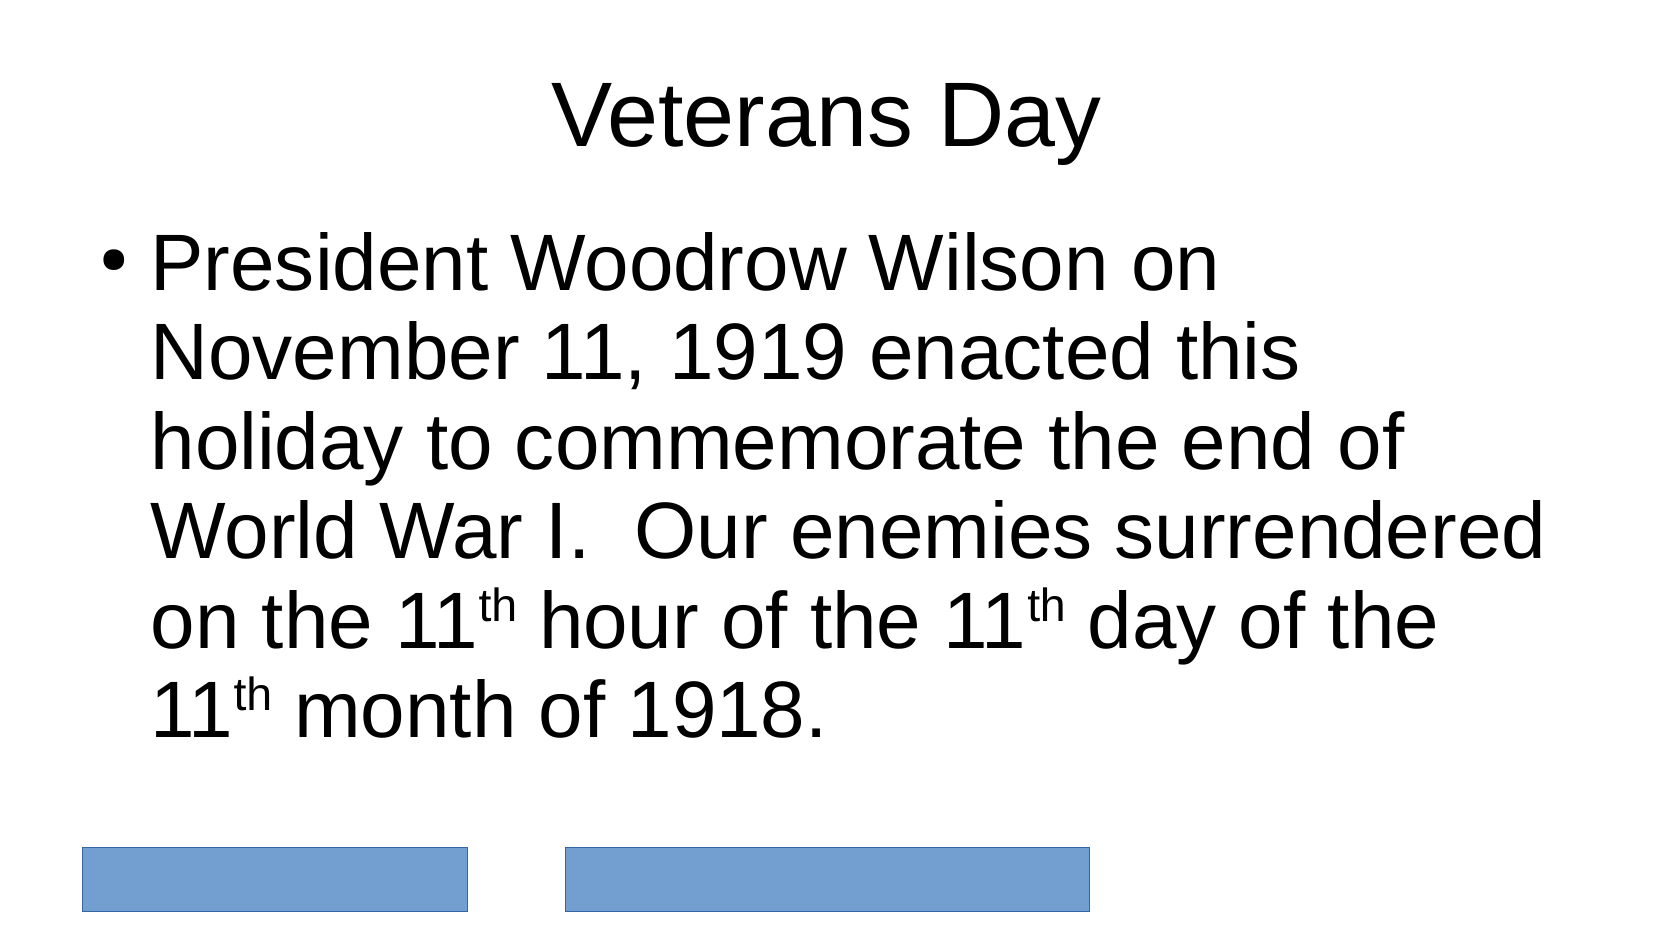

# Veterans Day
President Woodrow Wilson on November 11, 1919 enacted this holiday to commemorate the end of World War I. Our enemies surrendered on the 11th hour of the 11th day of the 11th month of 1918.